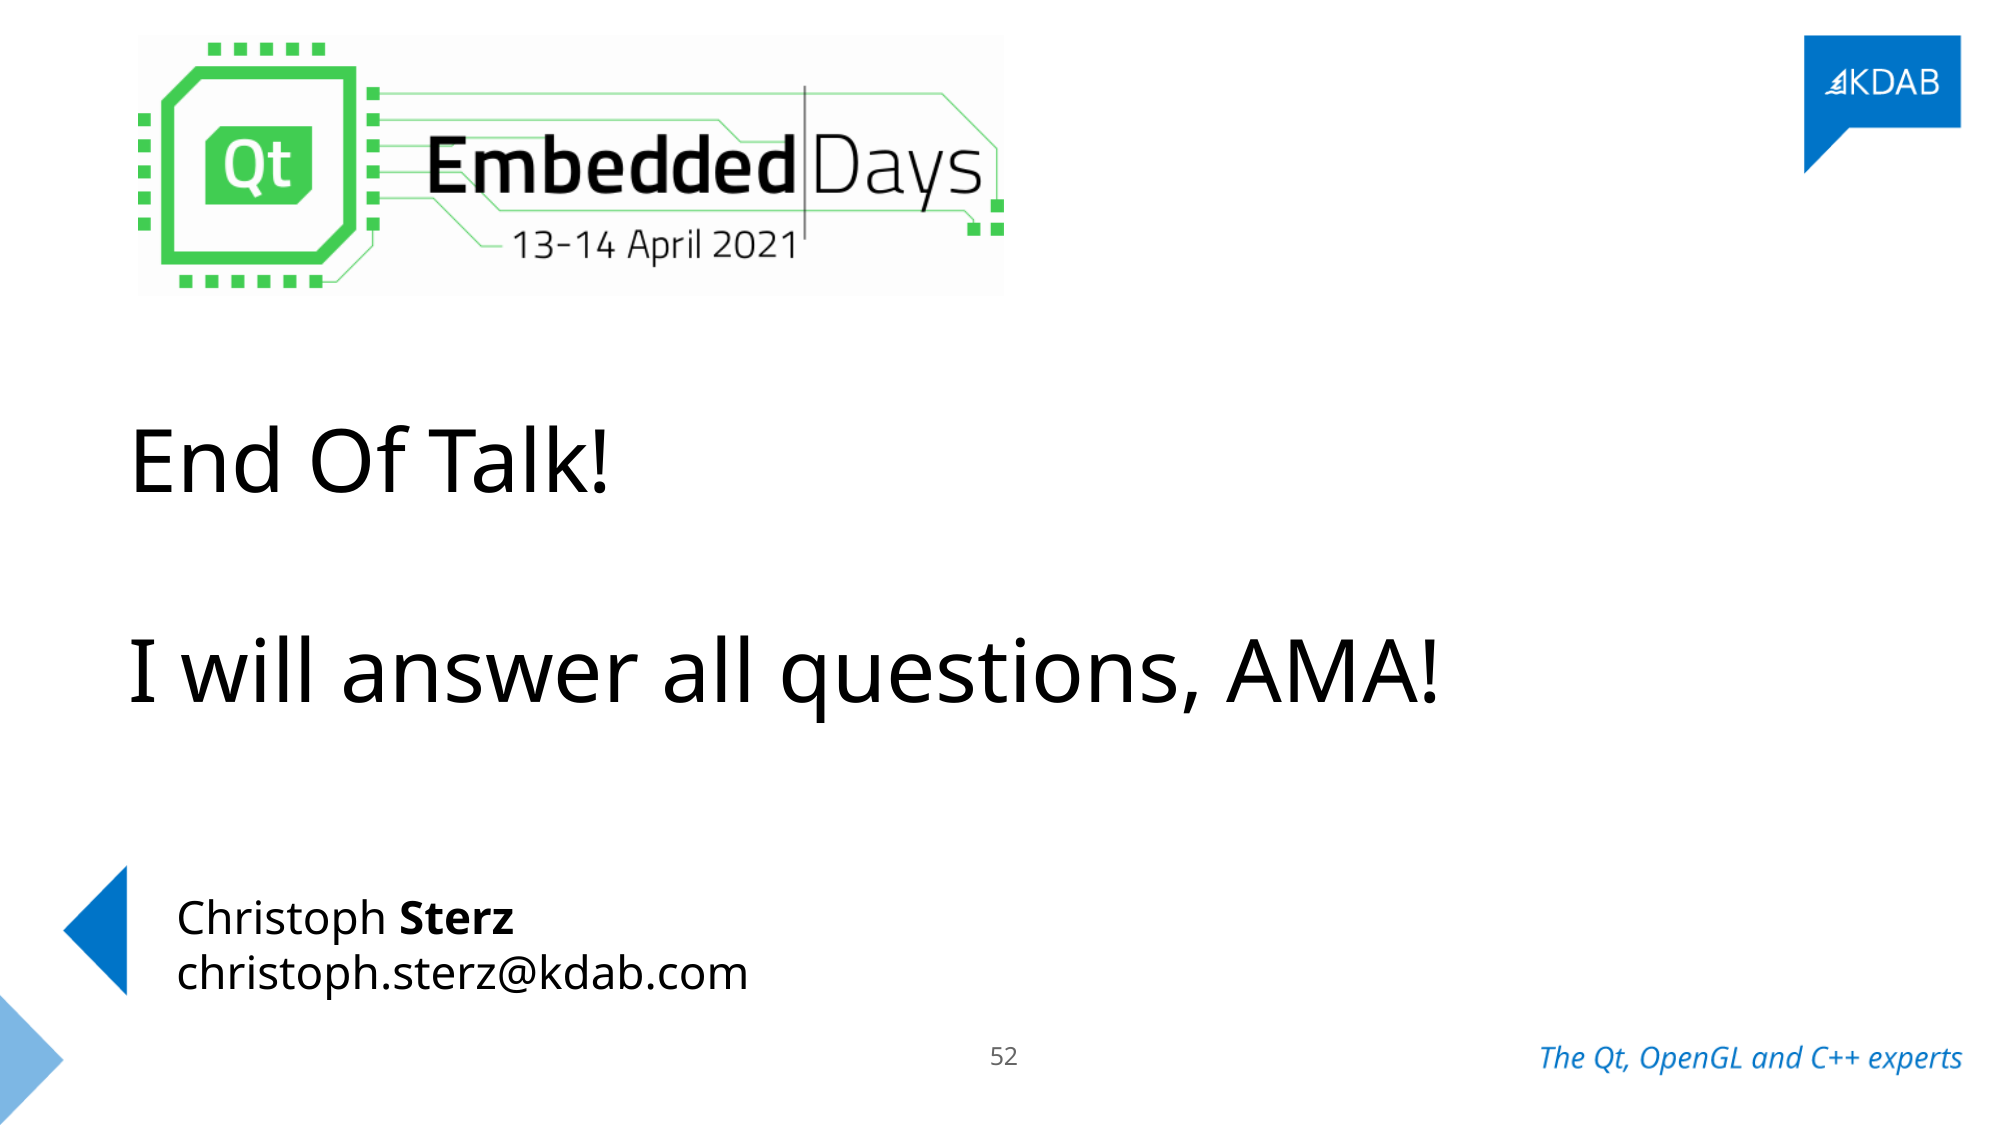

#
End Of Talk!
I will answer all questions, AMA!
Christoph Sterz christoph.sterz@kdab.com